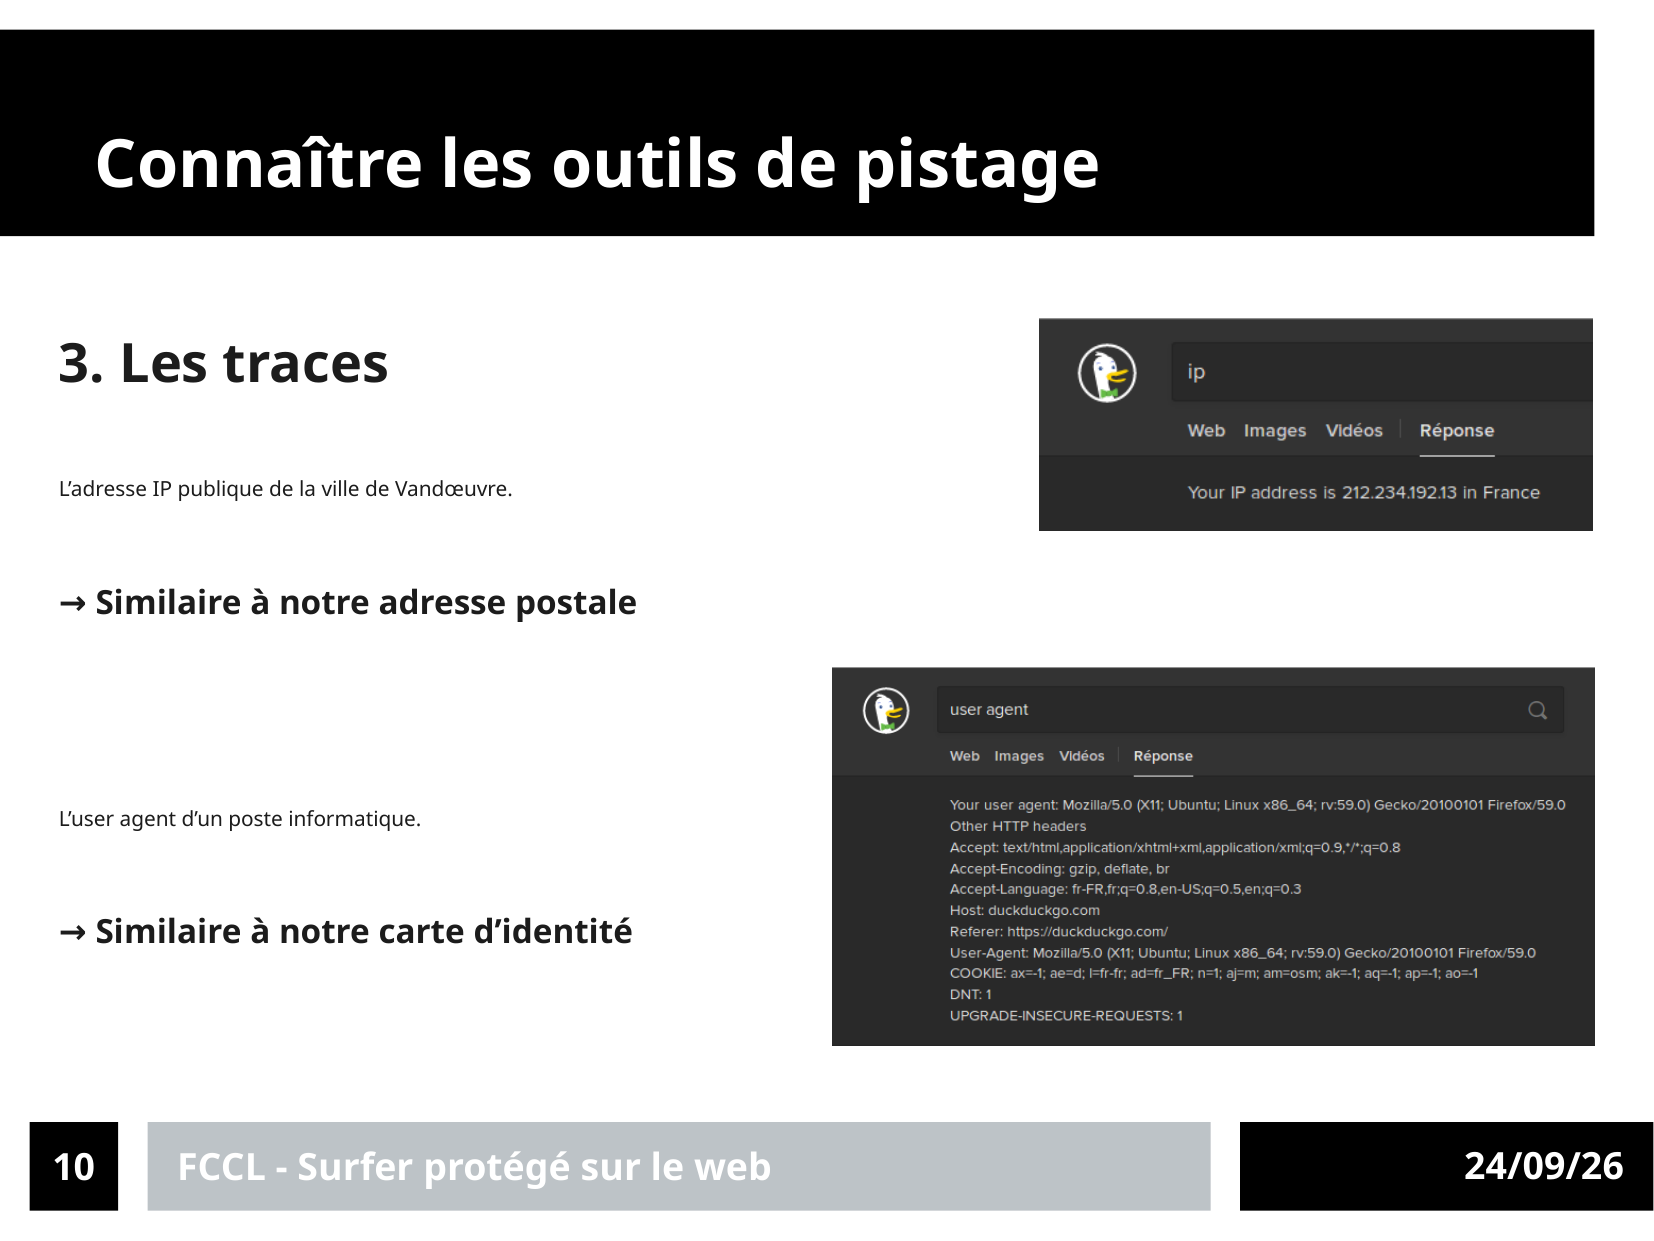

# Connaître les outils de pistage
3. Les traces
L’adresse IP publique de la ville de Vandœuvre.
→ Similaire à notre adresse postale
L’user agent d’un poste informatique.
→ Similaire à notre carte d’identité
10
FCCL - Surfer protégé sur le web